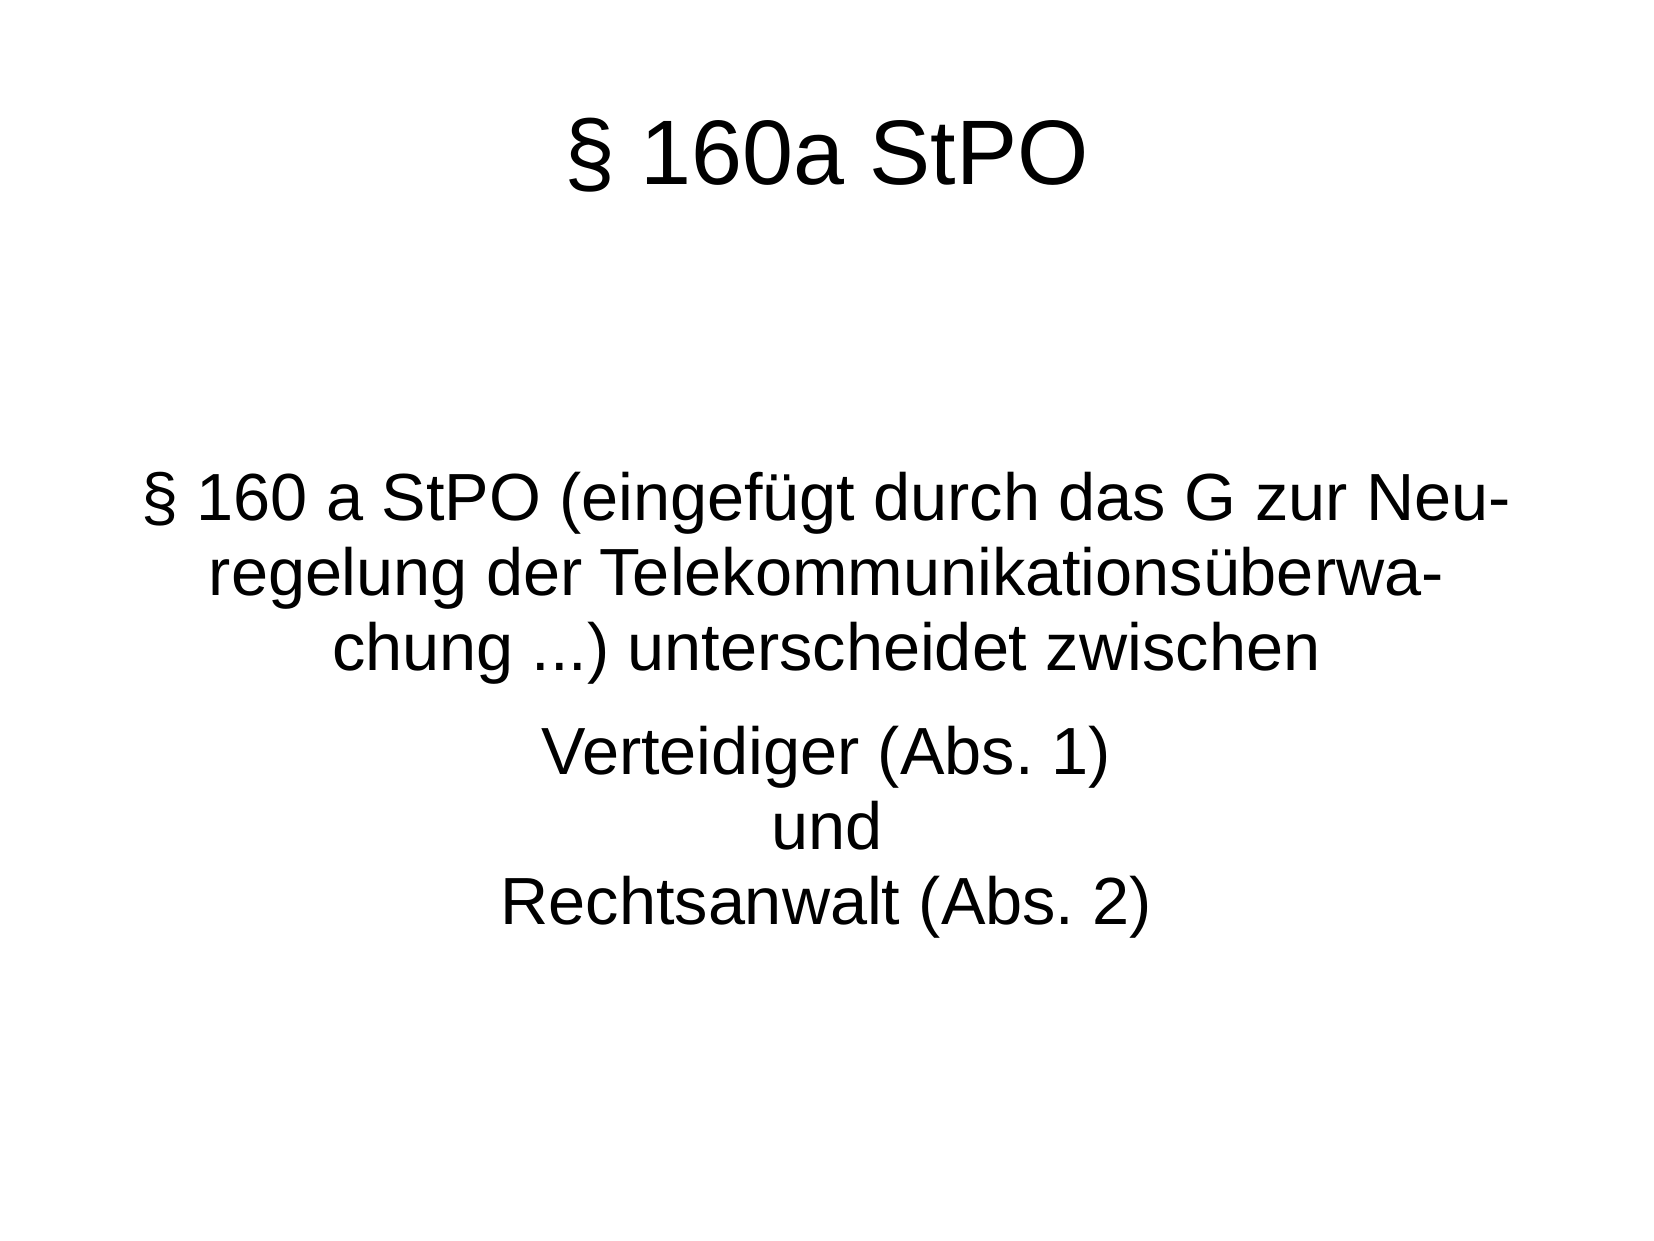

§ 160a StPO
# § 160 a StPO (eingefügt durch das G zur Neu-regelung der Telekommunikationsüberwa-chung ...) unterscheidet zwischen
Verteidiger (Abs. 1)
und
Rechtsanwalt (Abs. 2)